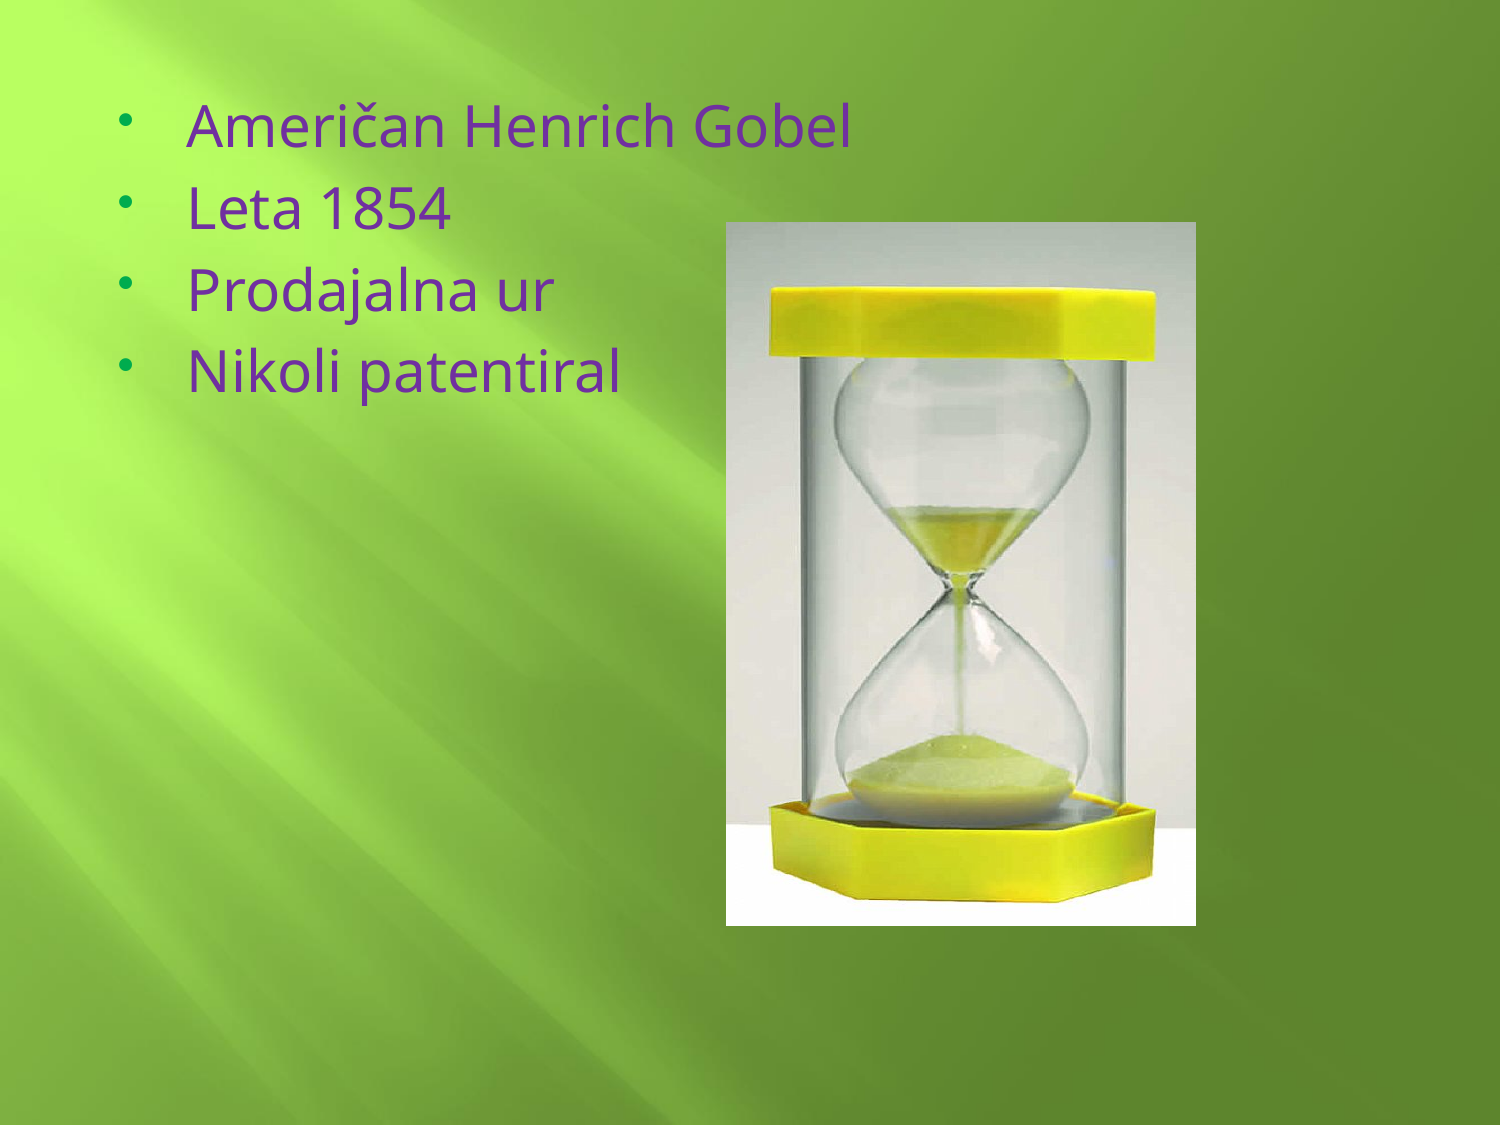

#
Američan Henrich Gobel
Leta 1854
Prodajalna ur
Nikoli patentiral